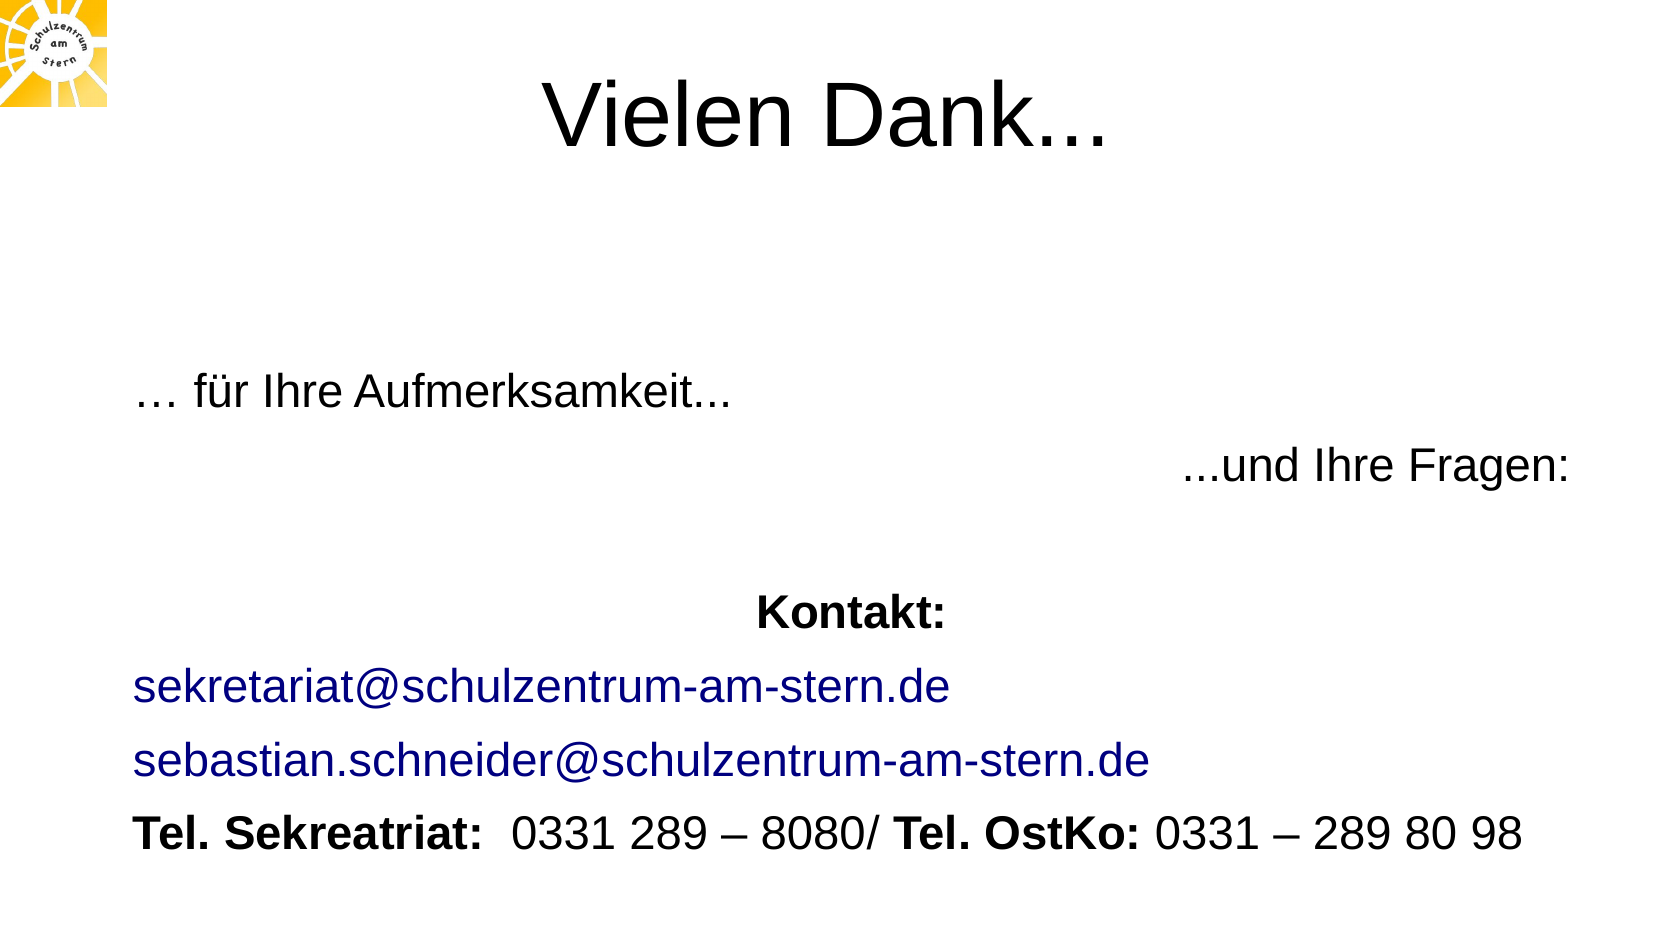

# Vielen Dank...
… für Ihre Aufmerksamkeit...
...und Ihre Fragen:
Kontakt:
sekretariat@schulzentrum-am-stern.de
sebastian.schneider@schulzentrum-am-stern.de
Tel. Sekreatriat: 0331 289 – 8080	/ Tel. OstKo: 0331 – 289 80 98